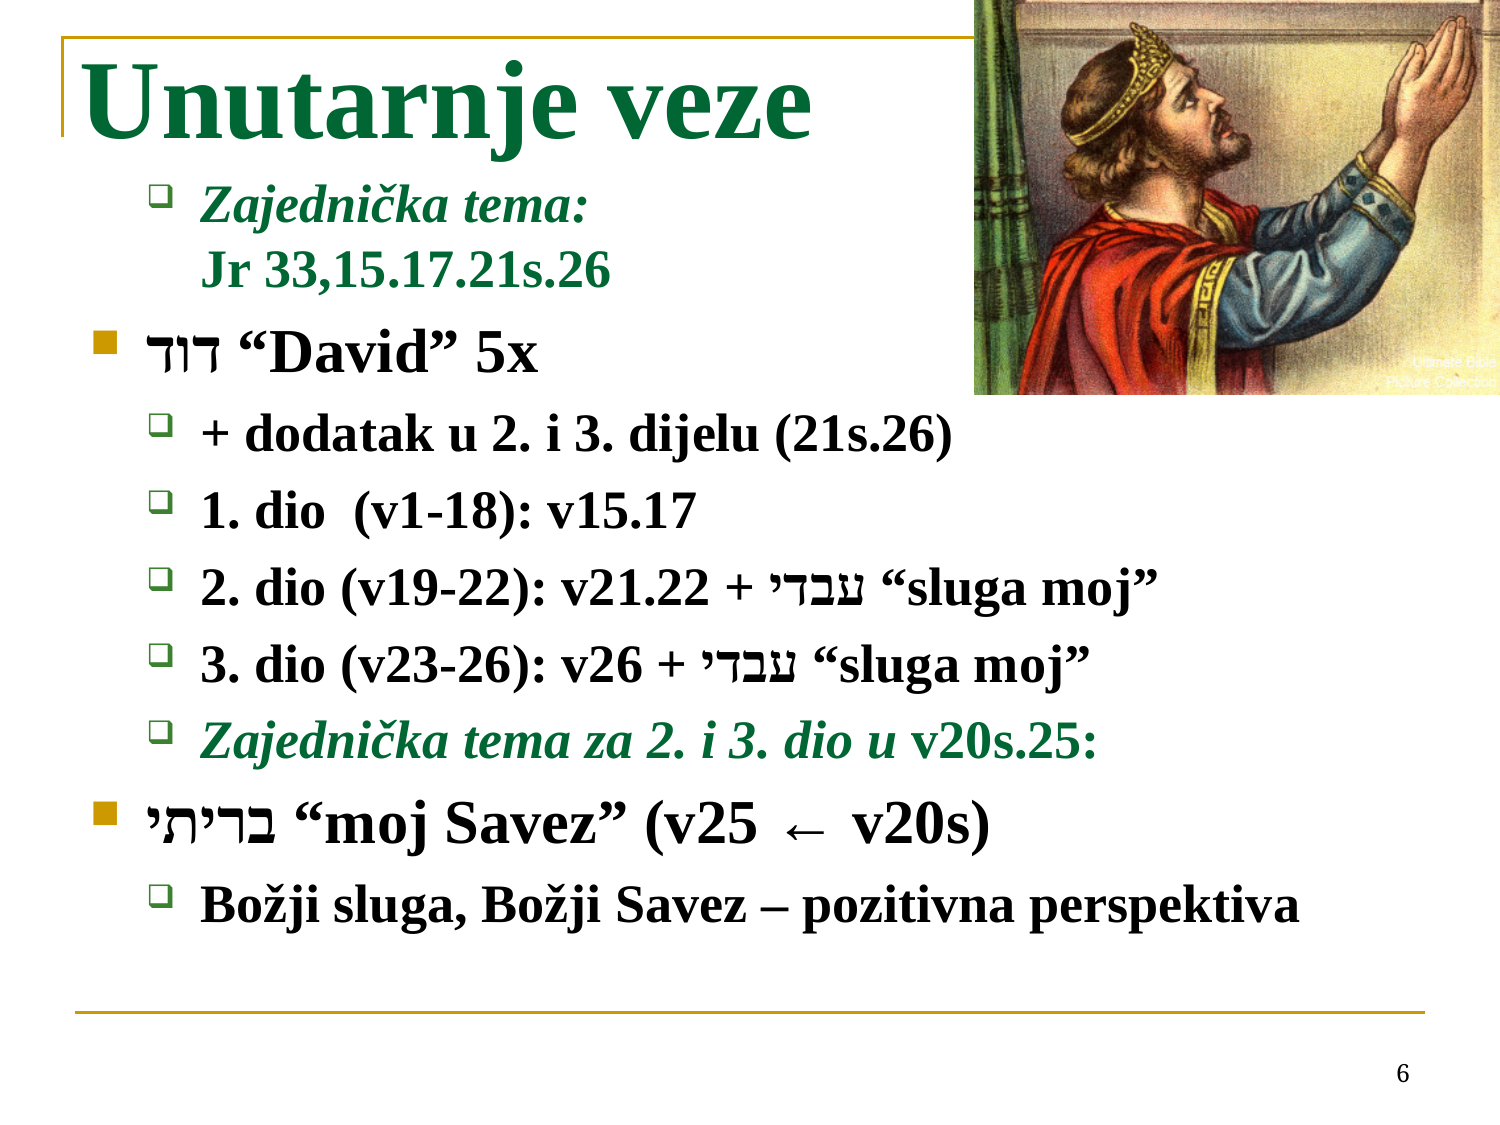

# Unutarnje veze
Zajednička tema:
Jr 33,15.17.21s.26
דוד “David” 5x
+ dodatak u 2. i 3. dijelu (21s.26)
1. dio (v1-18): v15.17
2. dio (v19-22): v21.22 + עבדי “sluga moj”
3. dio (v23-26): v26 + עבדי “sluga moj”
Zajednička tema za 2. i 3. dio u v20s.25:
בריתי “moj Savez” (v25 ← v20s)
Božji sluga, Božji Savez – pozitivna perspektiva